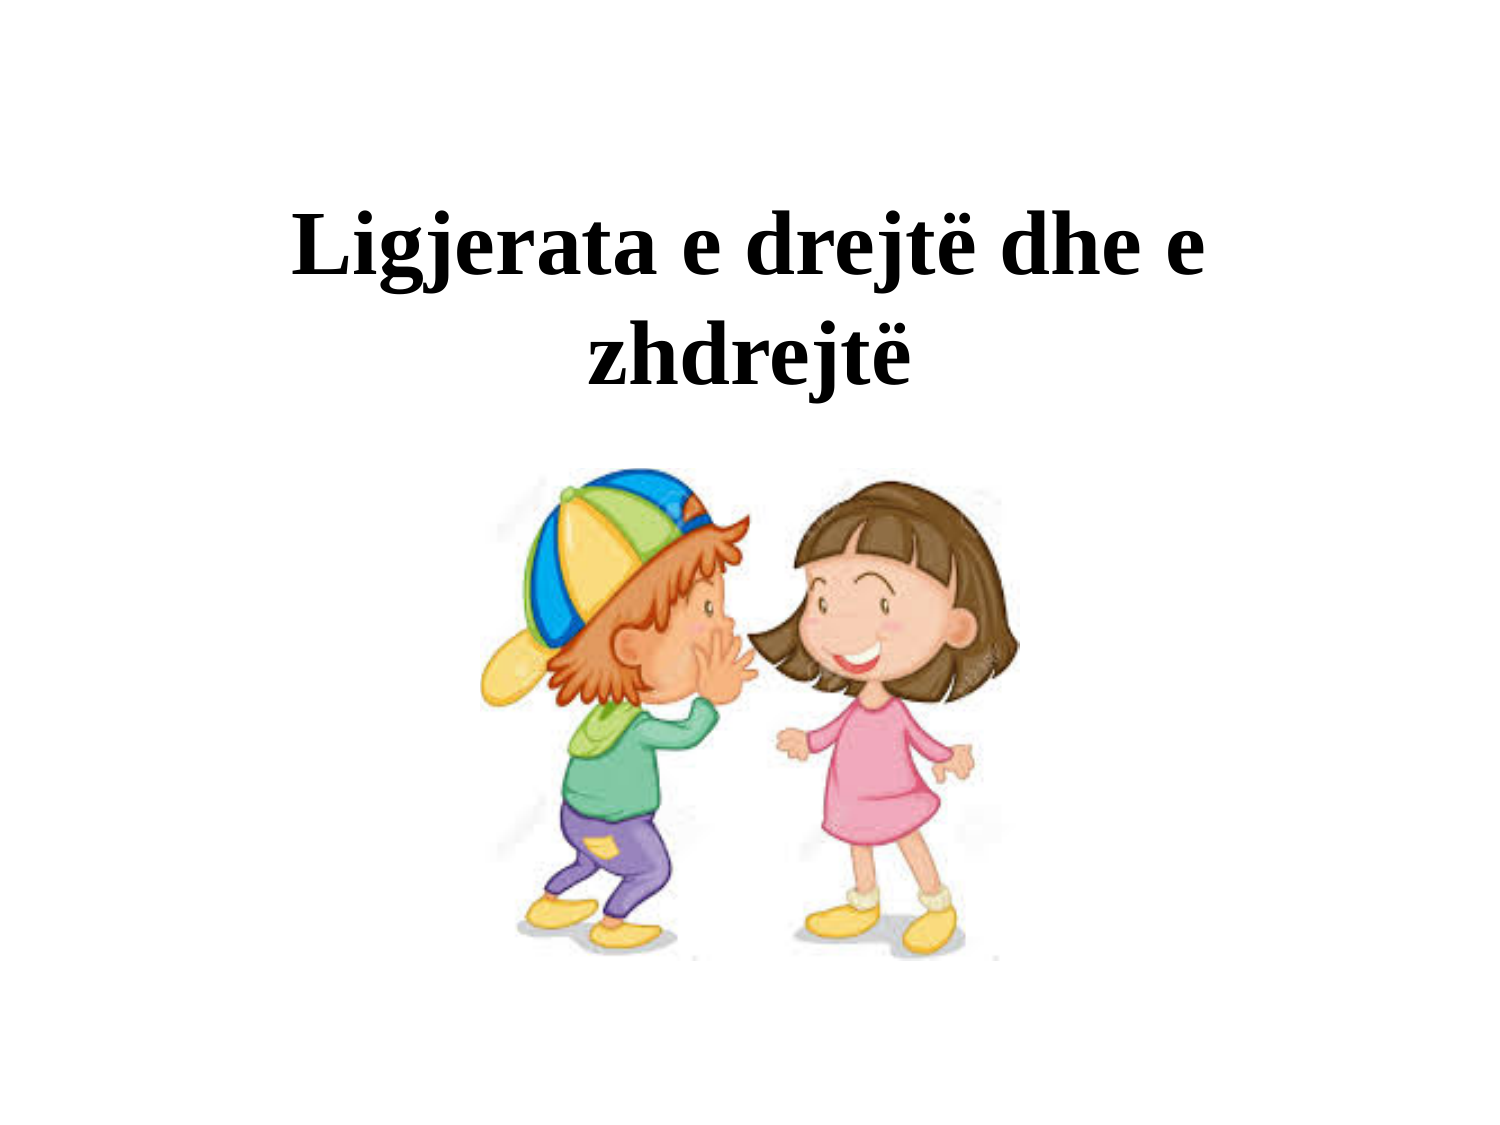

# Ligjerata e drejtë dhe e zhdrejtë